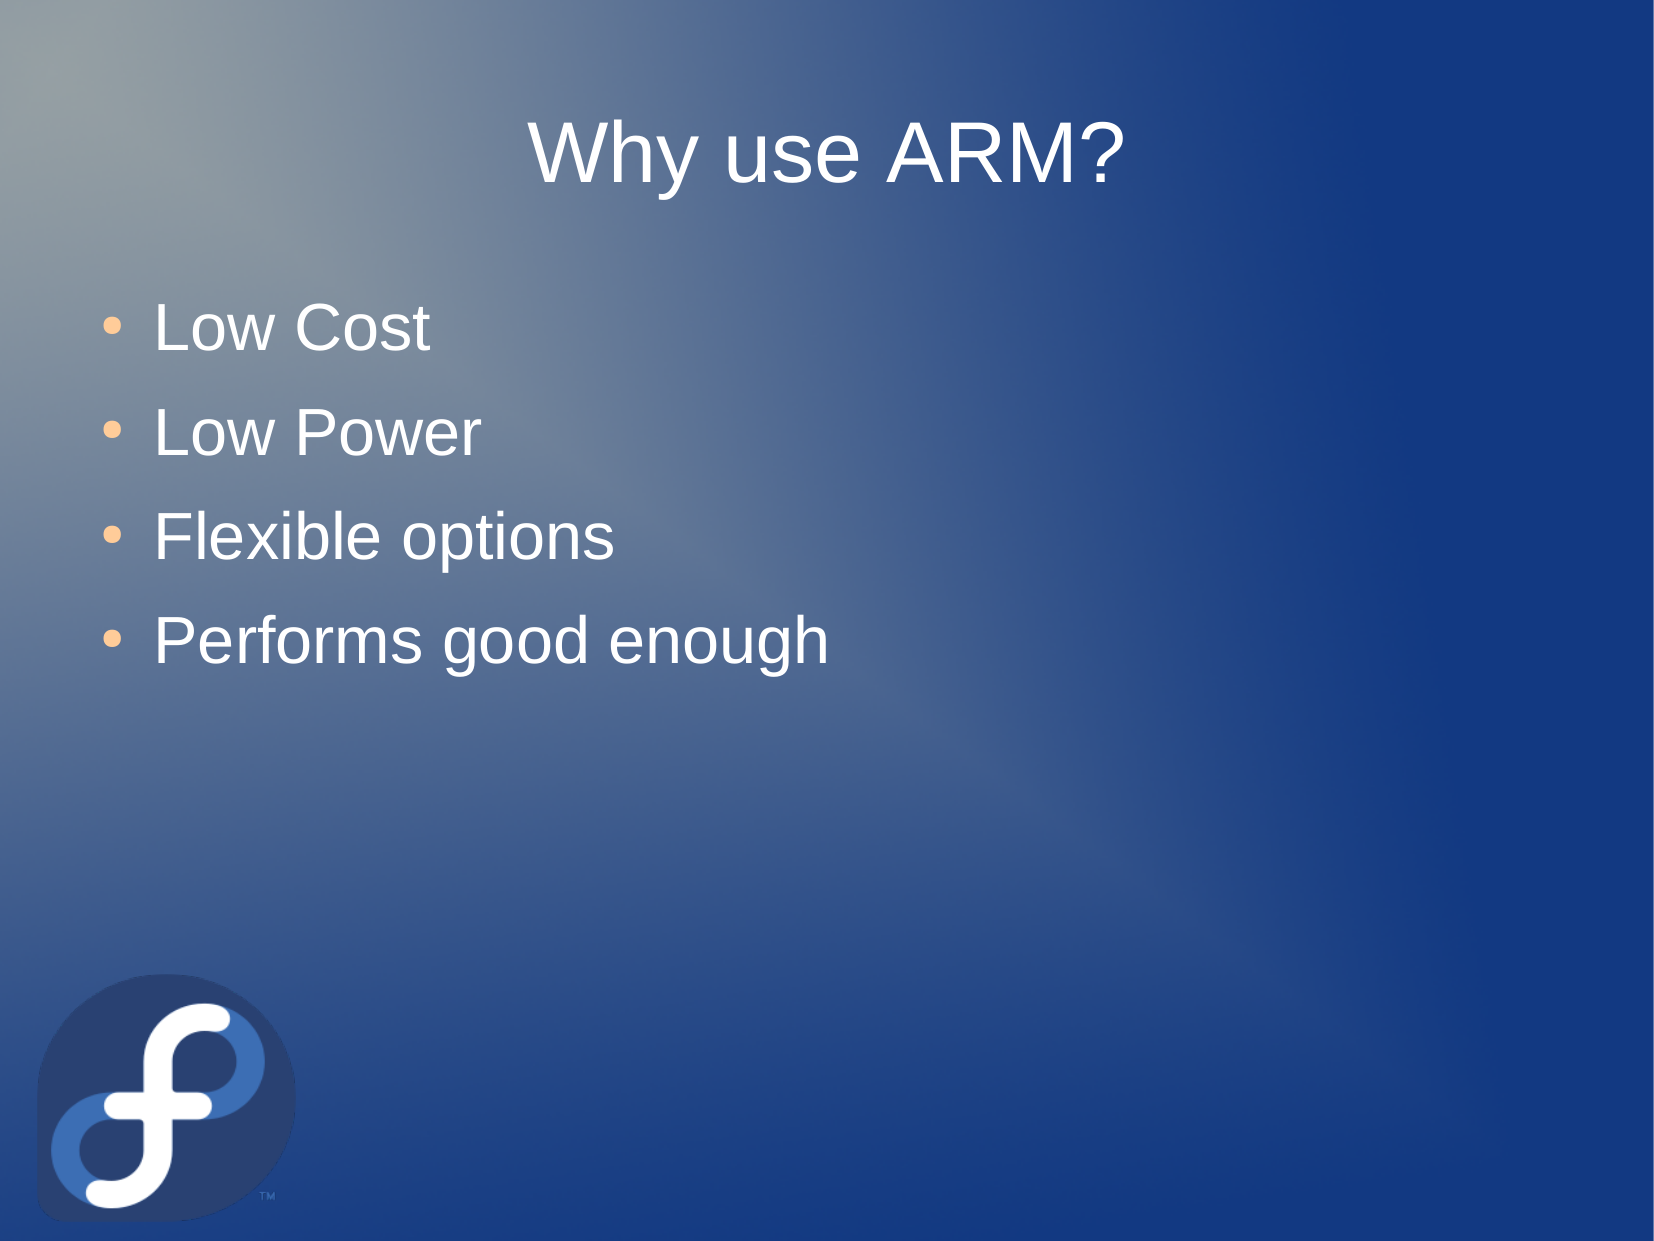

# Why use ARM?
Low Cost
Low Power
Flexible options
Performs good enough